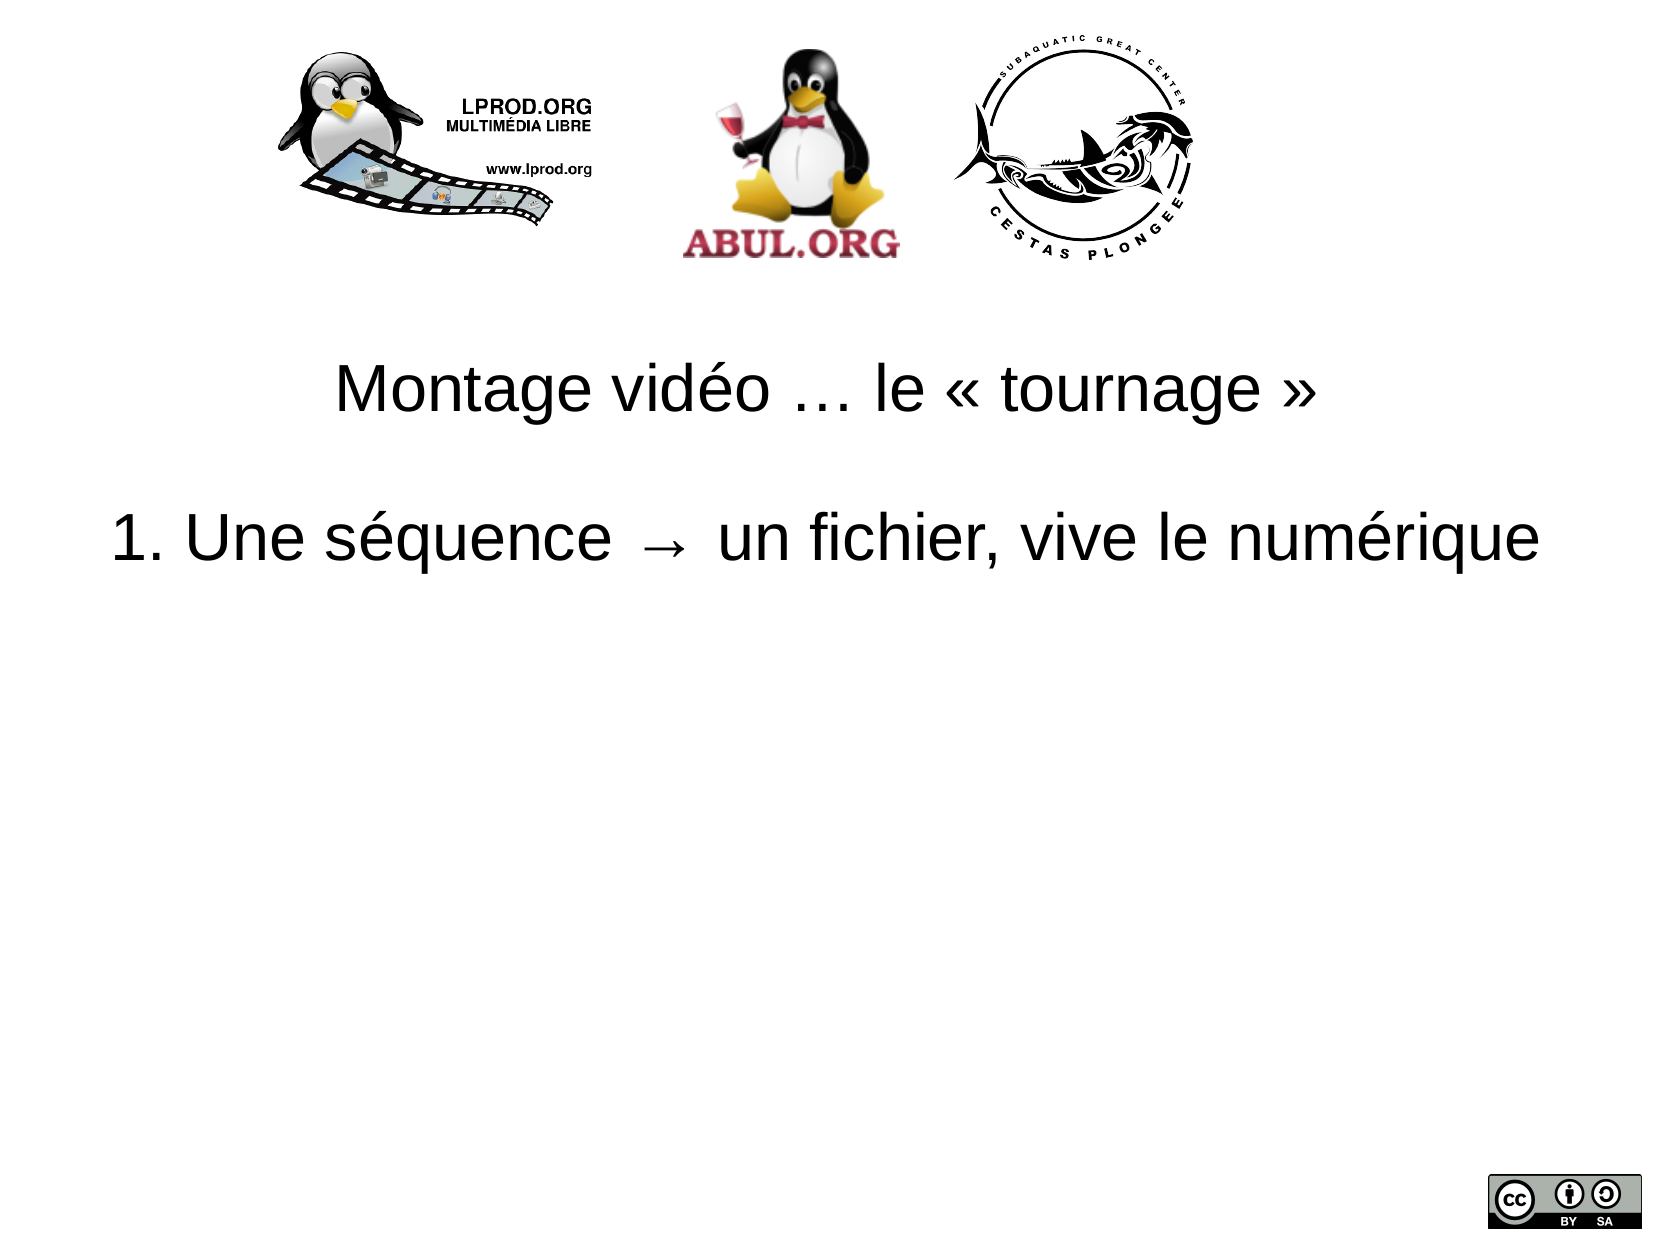

# Montage vidéo … le « tournage »
1. Une séquence → un fichier, vive le numérique